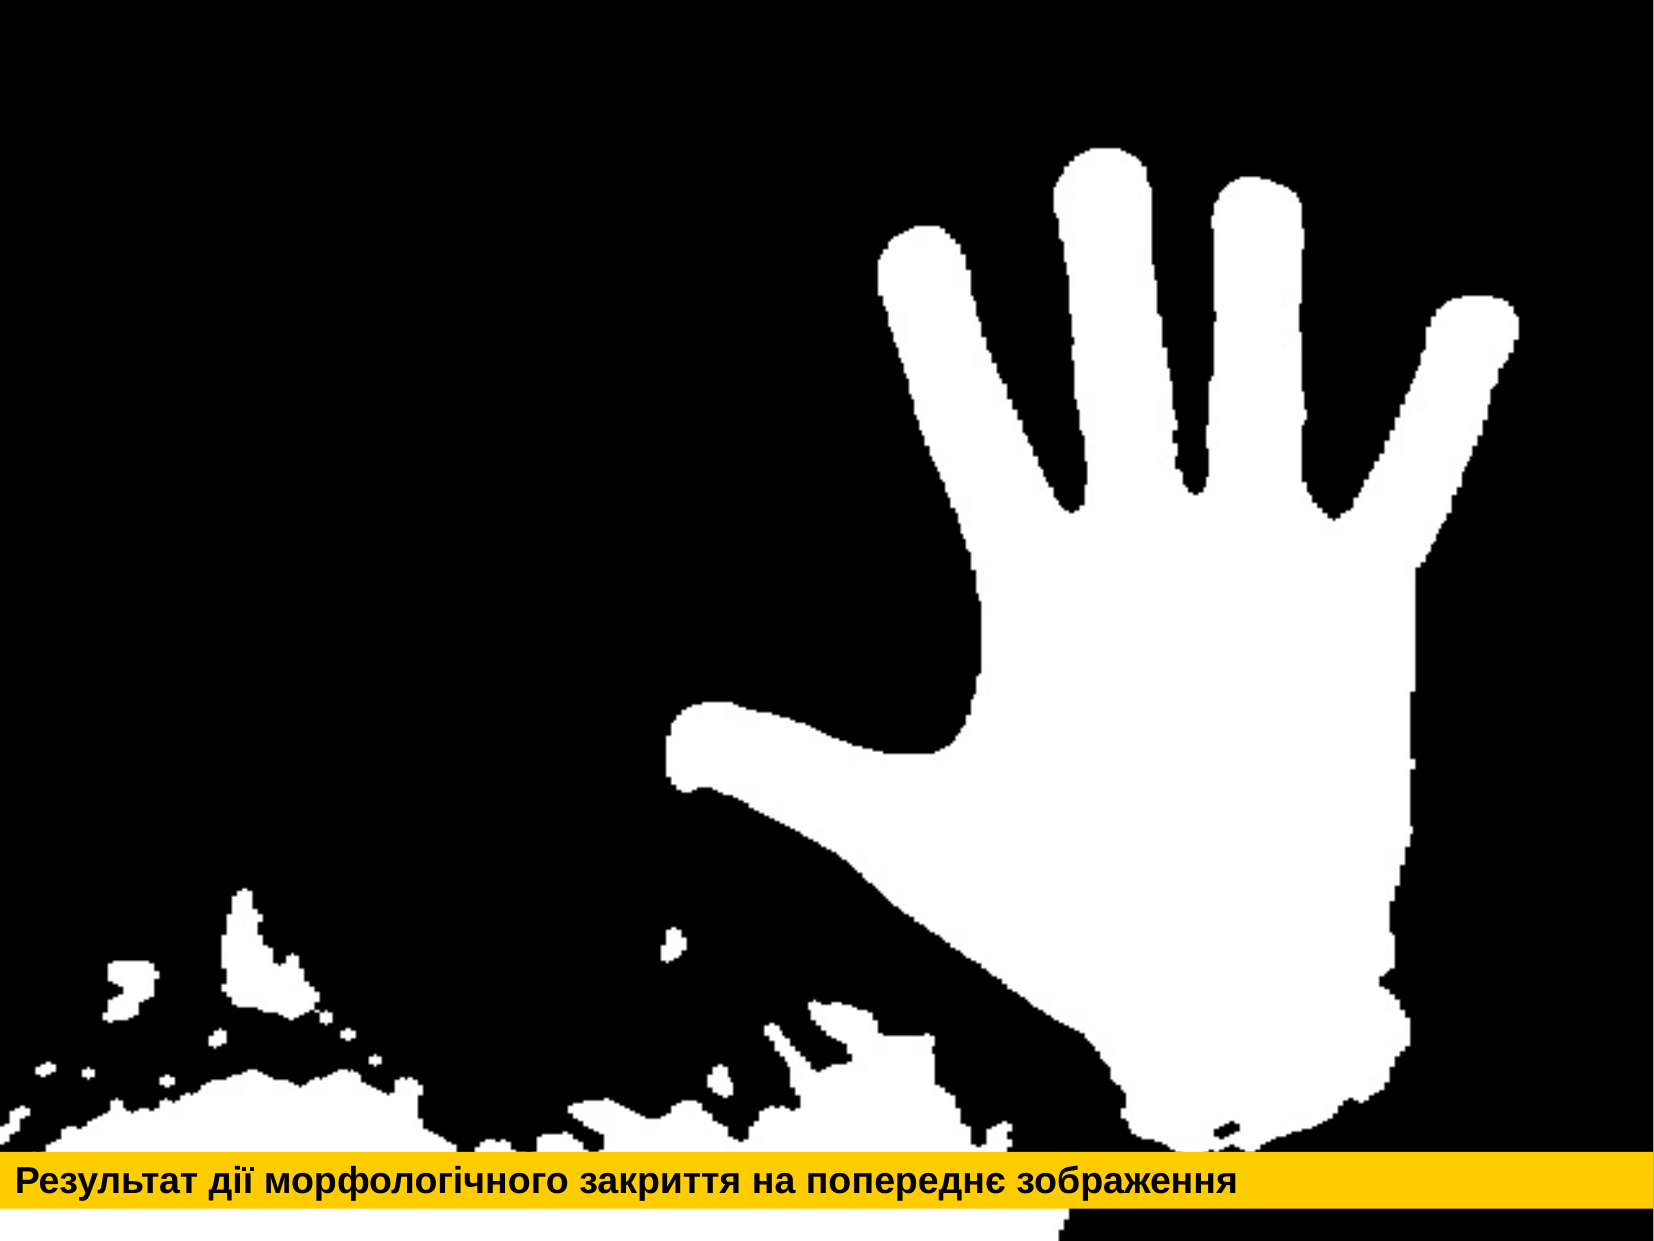

Результат дії морфологічного закриття на попереднє зображення